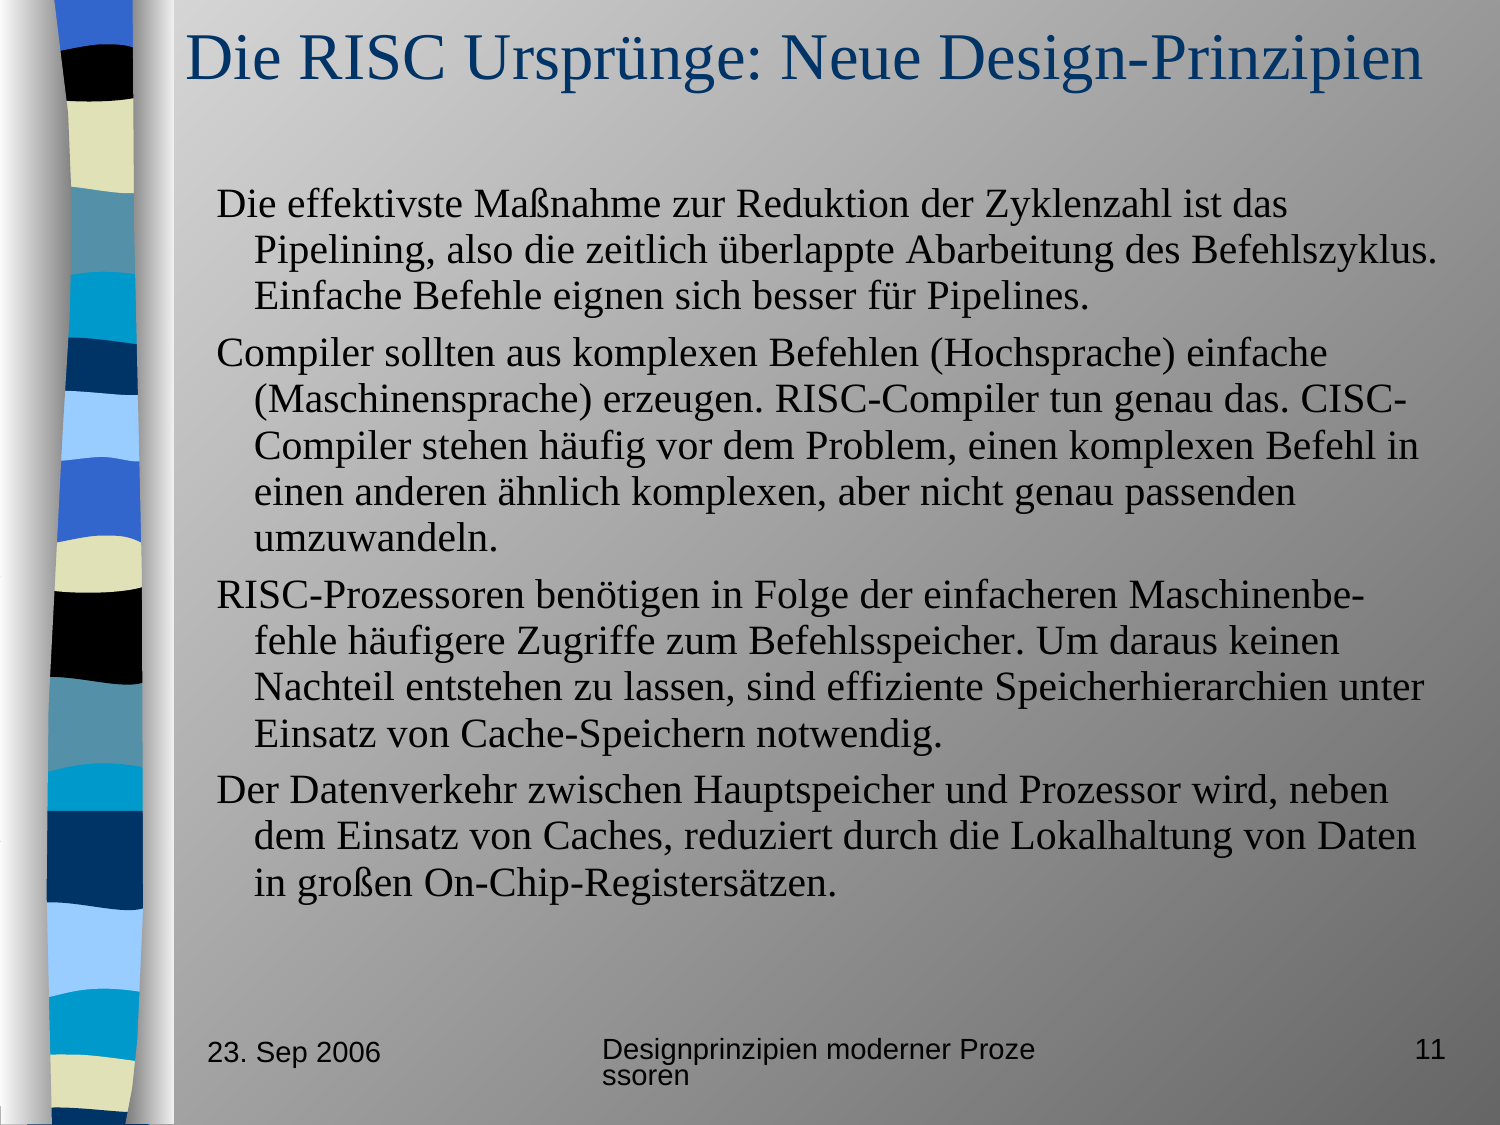

# Die RISC Ursprünge: Neue Design-Prinzipien
Die effektivste Maßnahme zur Reduktion der Zyklenzahl ist das Pipelining, also die zeitlich überlappte Abarbeitung des Befehlszyklus. Einfache Befehle eignen sich besser für Pipelines.
Compiler sollten aus komplexen Befehlen (Hochsprache) einfache (Maschinensprache) erzeugen. RISC-Compiler tun genau das. CISC-Compiler stehen häufig vor dem Problem, einen komplexen Befehl in einen anderen ähnlich komplexen, aber nicht genau passenden umzuwandeln.
RISC-Prozessoren benötigen in Folge der einfacheren Maschinenbe-fehle häufigere Zugriffe zum Befehlsspeicher. Um daraus keinen Nachteil entstehen zu lassen, sind effiziente Speicherhierarchien unter Einsatz von Cache-Speichern notwendig.
Der Datenverkehr zwischen Hauptspeicher und Prozessor wird, neben dem Einsatz von Caches, reduziert durch die Lokalhaltung von Daten in großen On-Chip-Registersätzen.
Designprinzipien moderner Prozessoren
11